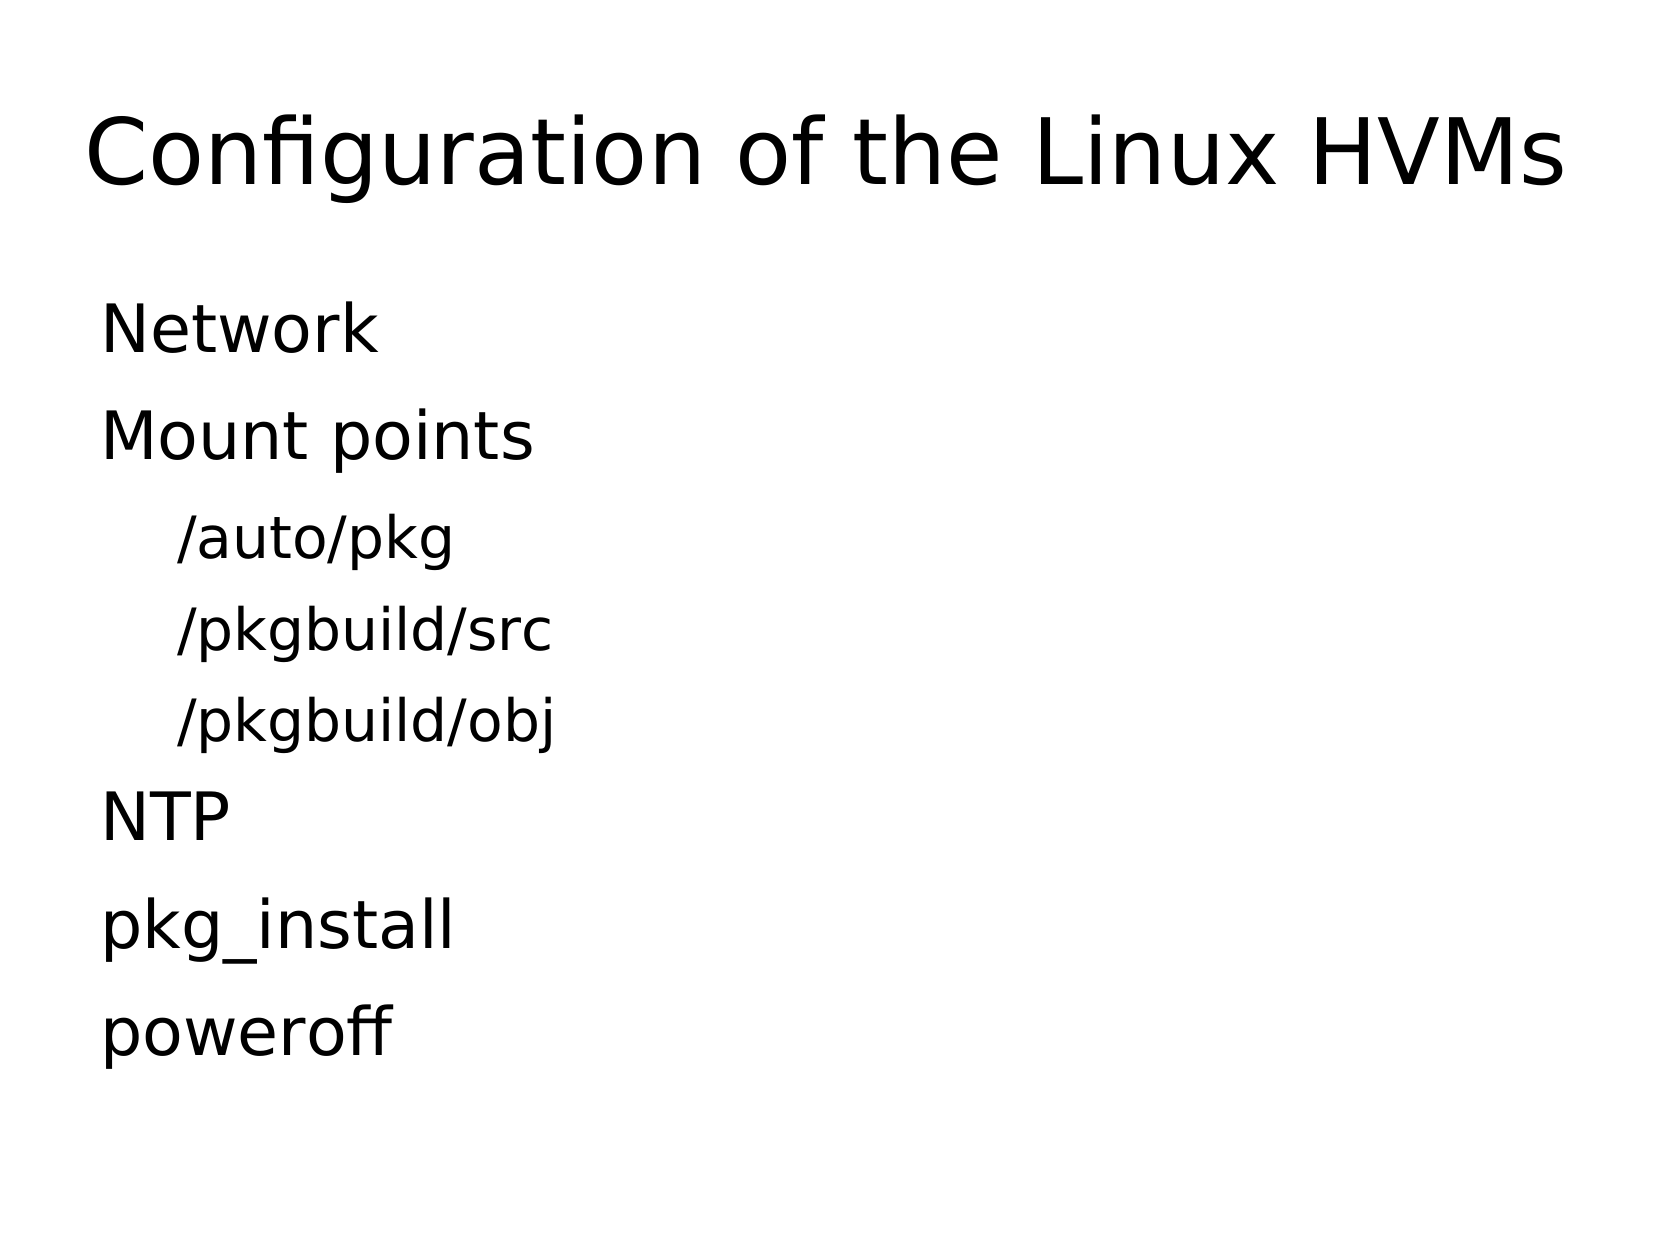

# Configuration of the Linux HVMs
Network
Mount points
/auto/pkg
/pkgbuild/src
/pkgbuild/obj
NTP
pkg_install
poweroff